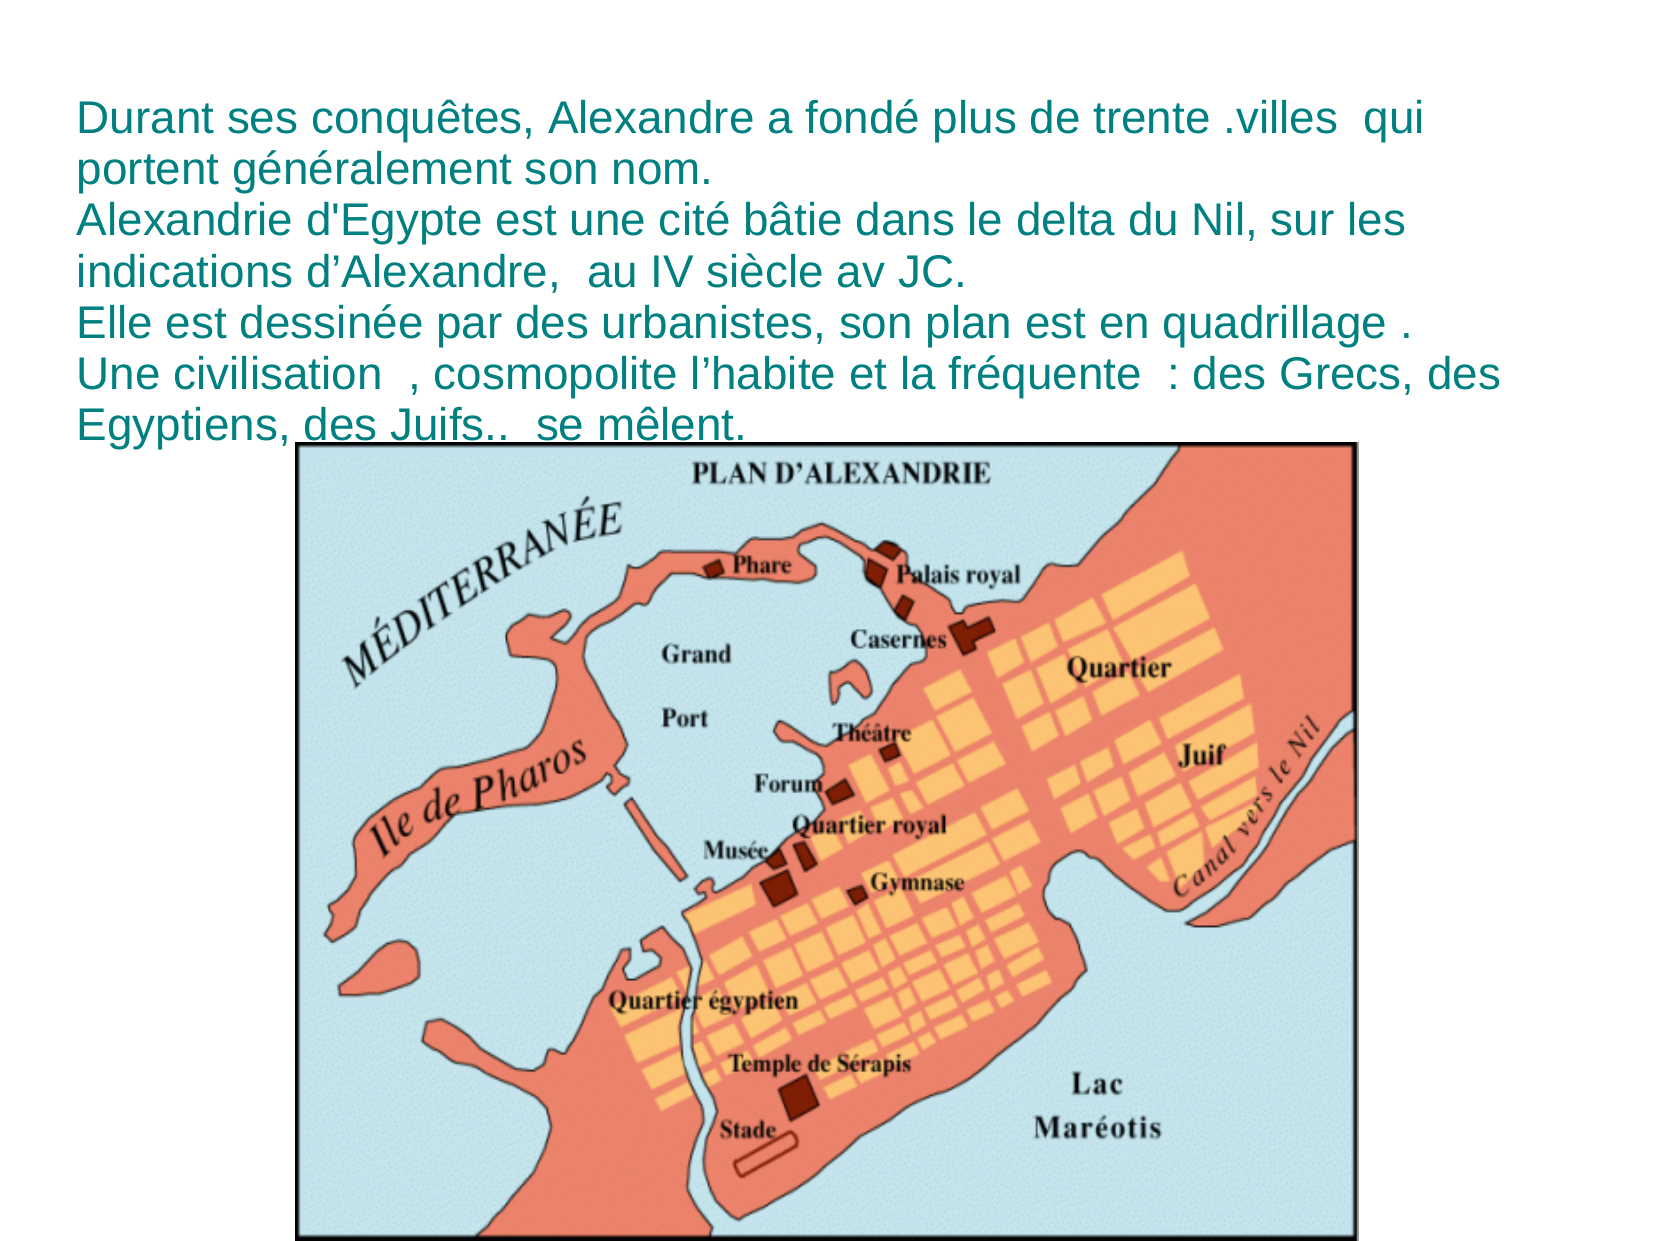

# Durant ses conquêtes, Alexandre a fondé plus de trente .villes qui portent généralement son nom. Alexandrie d'Egypte est une cité bâtie dans le delta du Nil, sur les indications d’Alexandre, au IV siècle av JC. Elle est dessinée par des urbanistes, son plan est en quadrillage . Une civilisation , cosmopolite l’habite et la fréquente : des Grecs, des Egyptiens, des Juifs.. se mêlent.